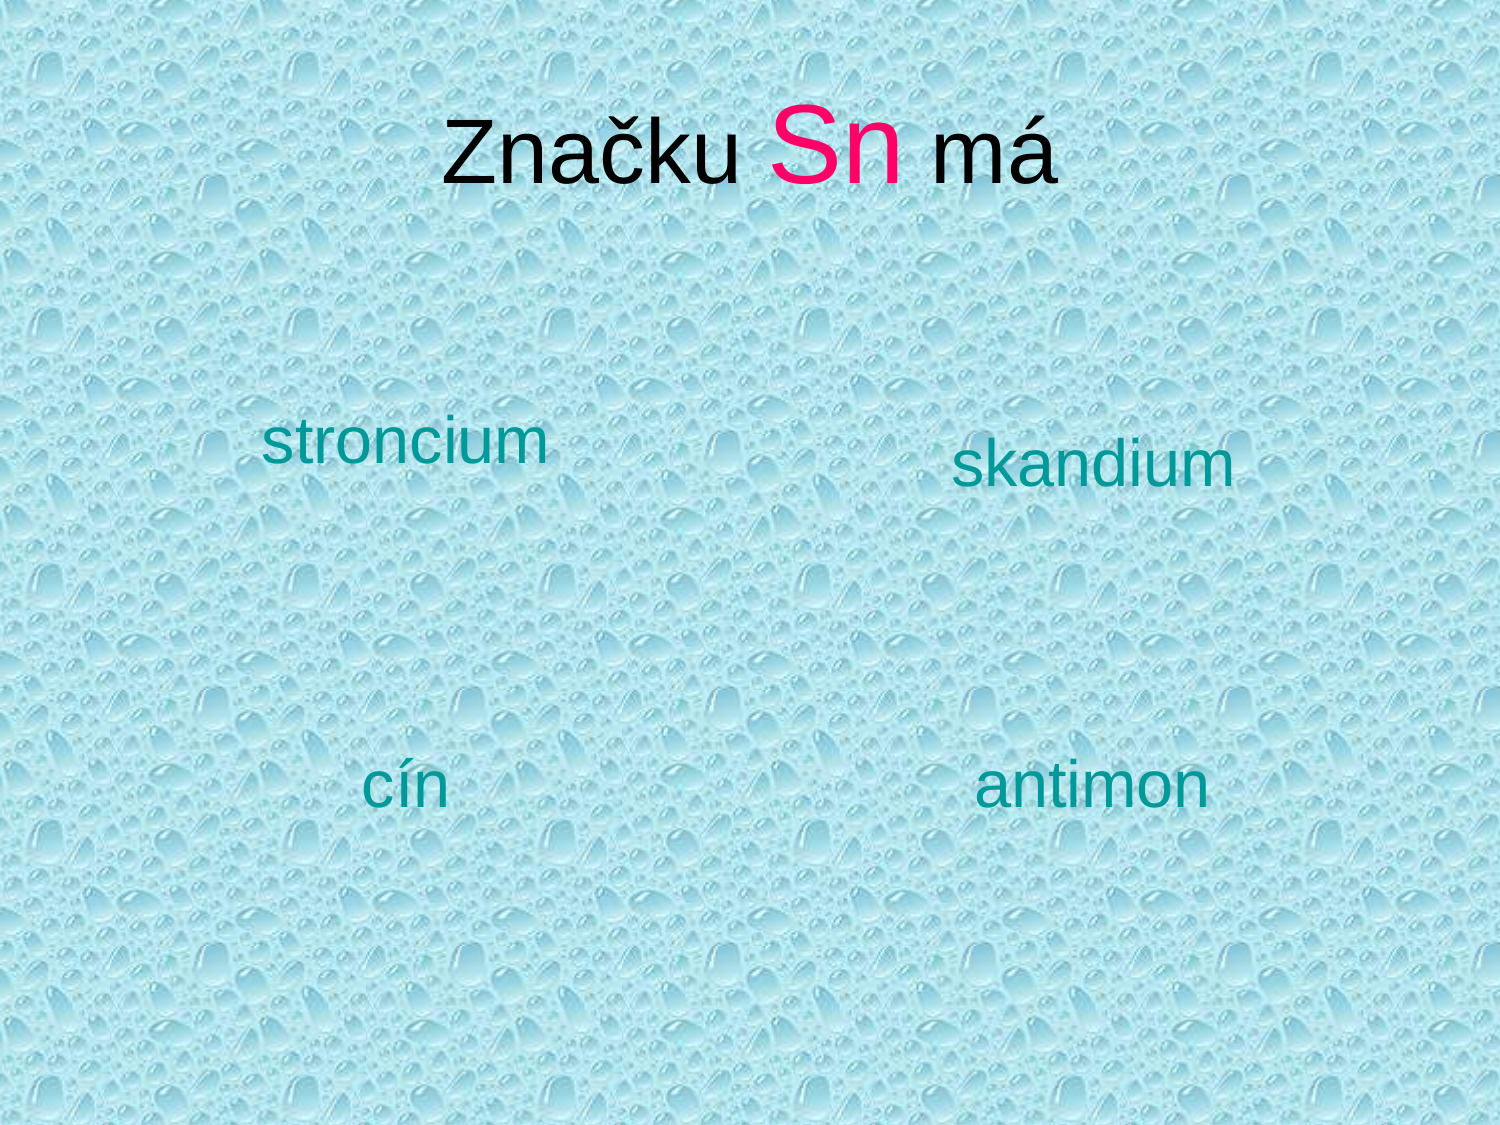

# Značku Sn má
| stroncium |
| --- |
| skandium |
| --- |
| cín |
| --- |
| antimon |
| --- |